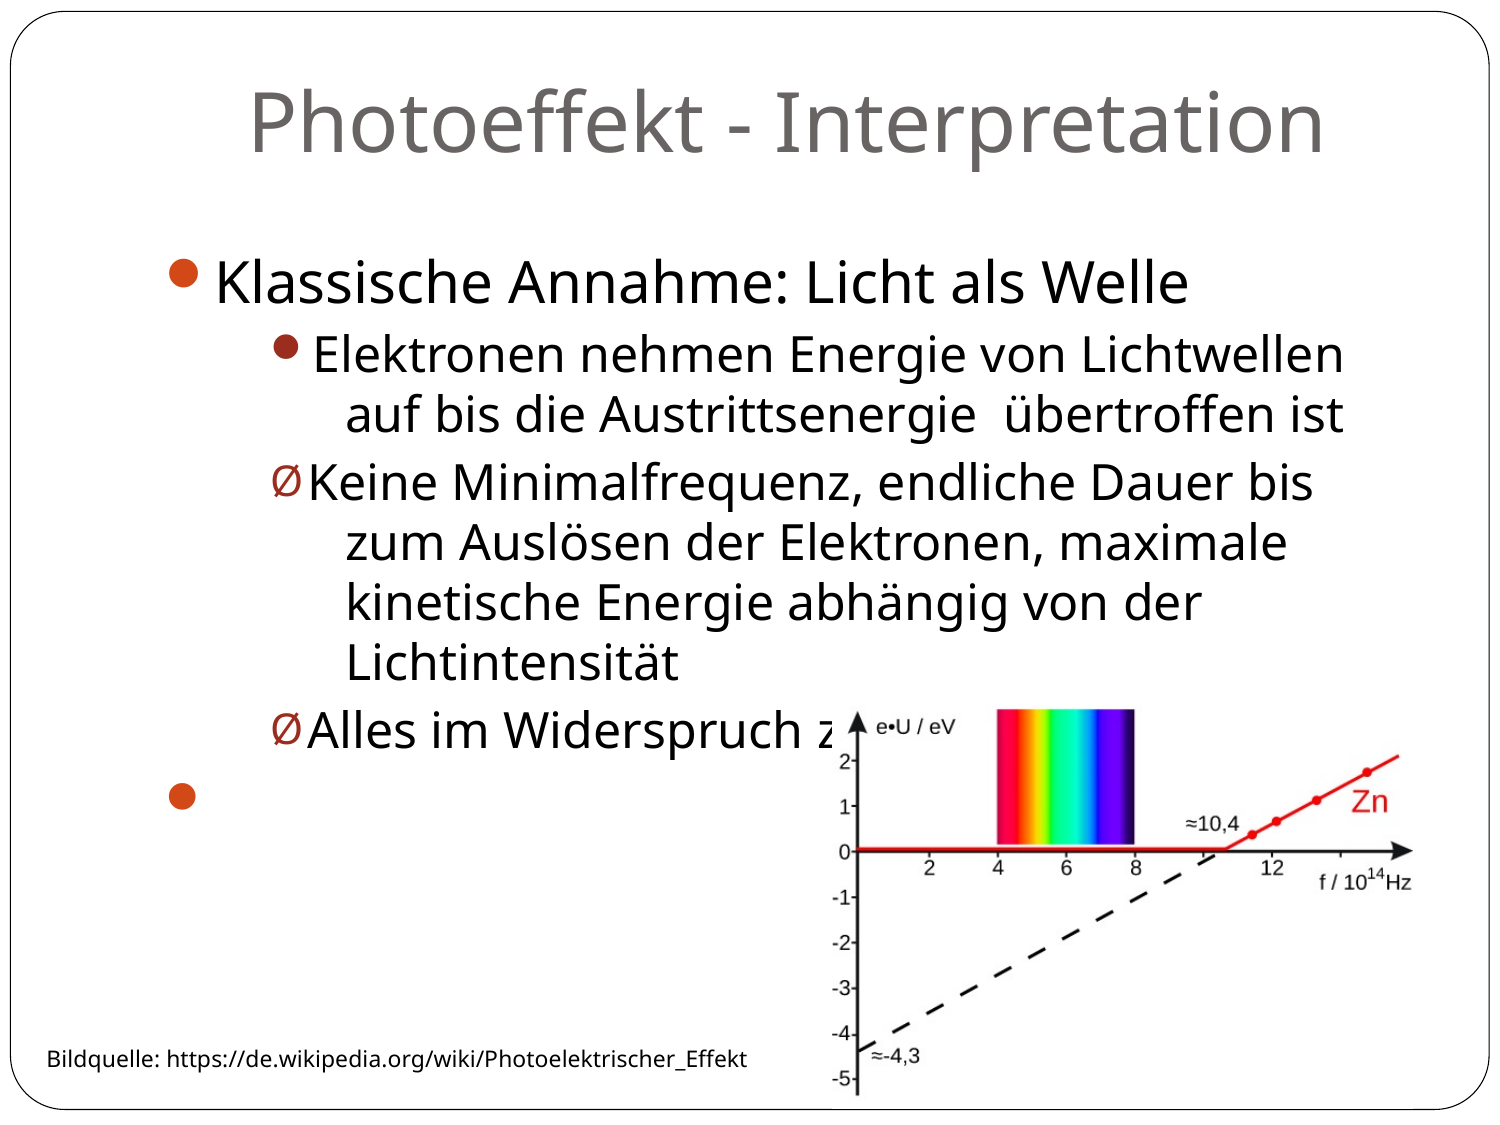

# Photoeffekt - Interpretation
Klassische Annahme: Licht als Welle
Elektronen nehmen Energie von Lichtwellen auf bis die Austrittsenergie übertroffen ist
Keine Minimalfrequenz, endliche Dauer bis zum Auslösen der Elektronen, maximale kinetische Energie abhängig von der Lichtintensität
Alles im Widerspruch zum Experiment
Bildquelle: https://de.wikipedia.org/wiki/Photoelektrischer_Effekt